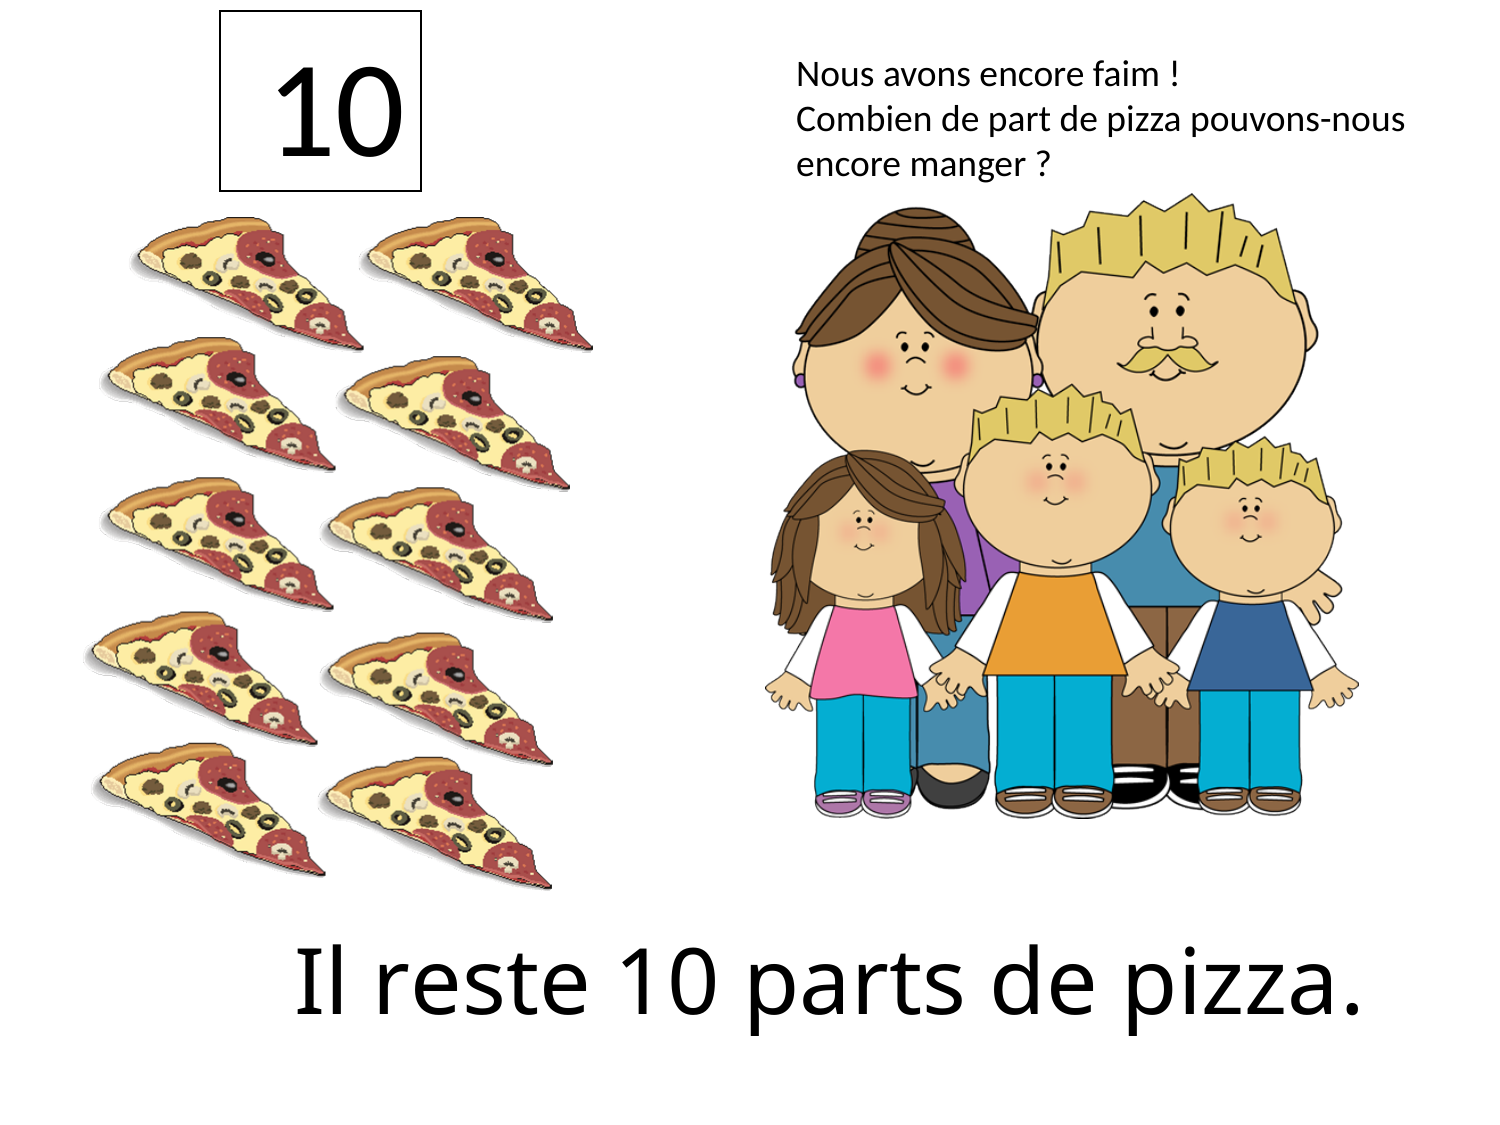

10
Nous avons encore faim !
Combien de part de pizza pouvons-nous encore manger ?
Il reste 10 parts de pizza.